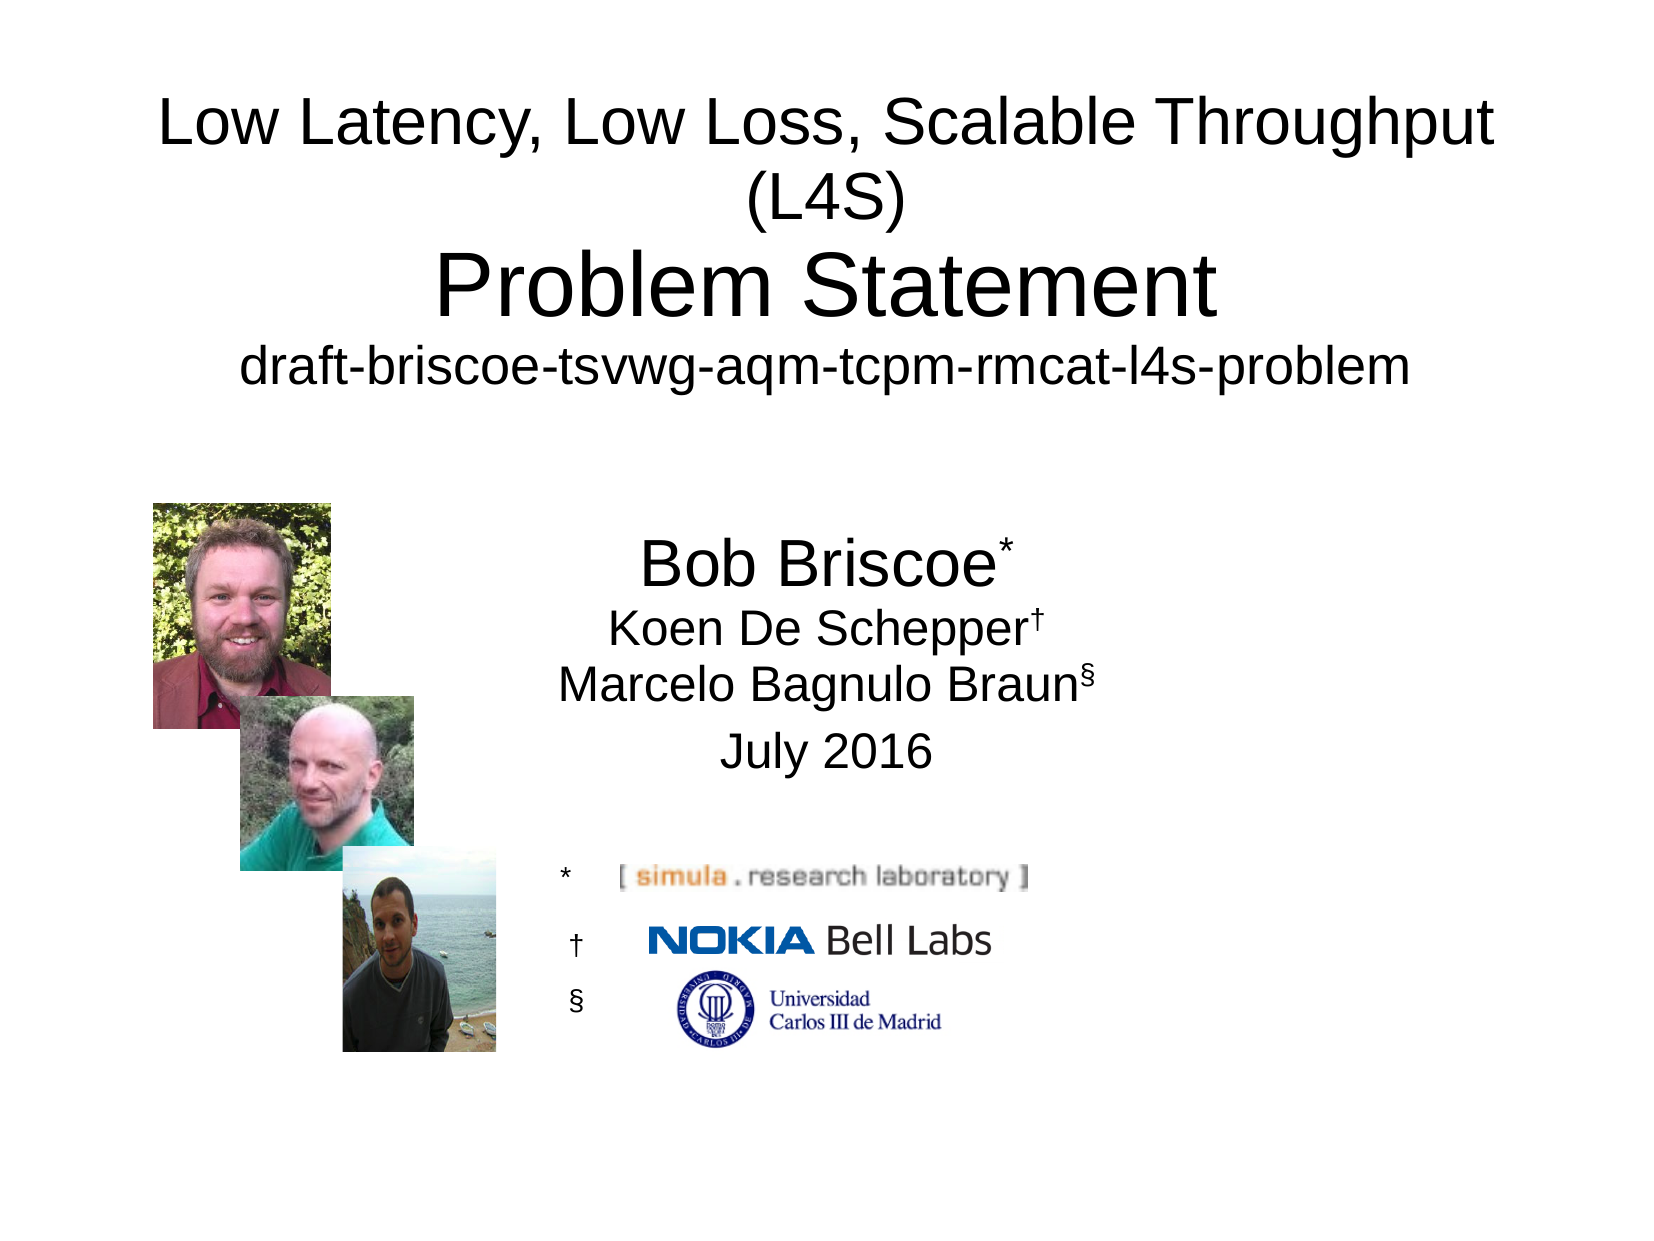

# Low Latency, Low Loss, Scalable Throughput (L4S) Problem Statement draft-briscoe-tsvwg-aqm-tcpm-rmcat-l4s-problem
Bob Briscoe*
Koen De Schepper†
Marcelo Bagnulo Braun§
July 2016
* 	Simula Research Laboratory
†		Nokia Bell Labs
§ Universidad Carloss III, Madrid